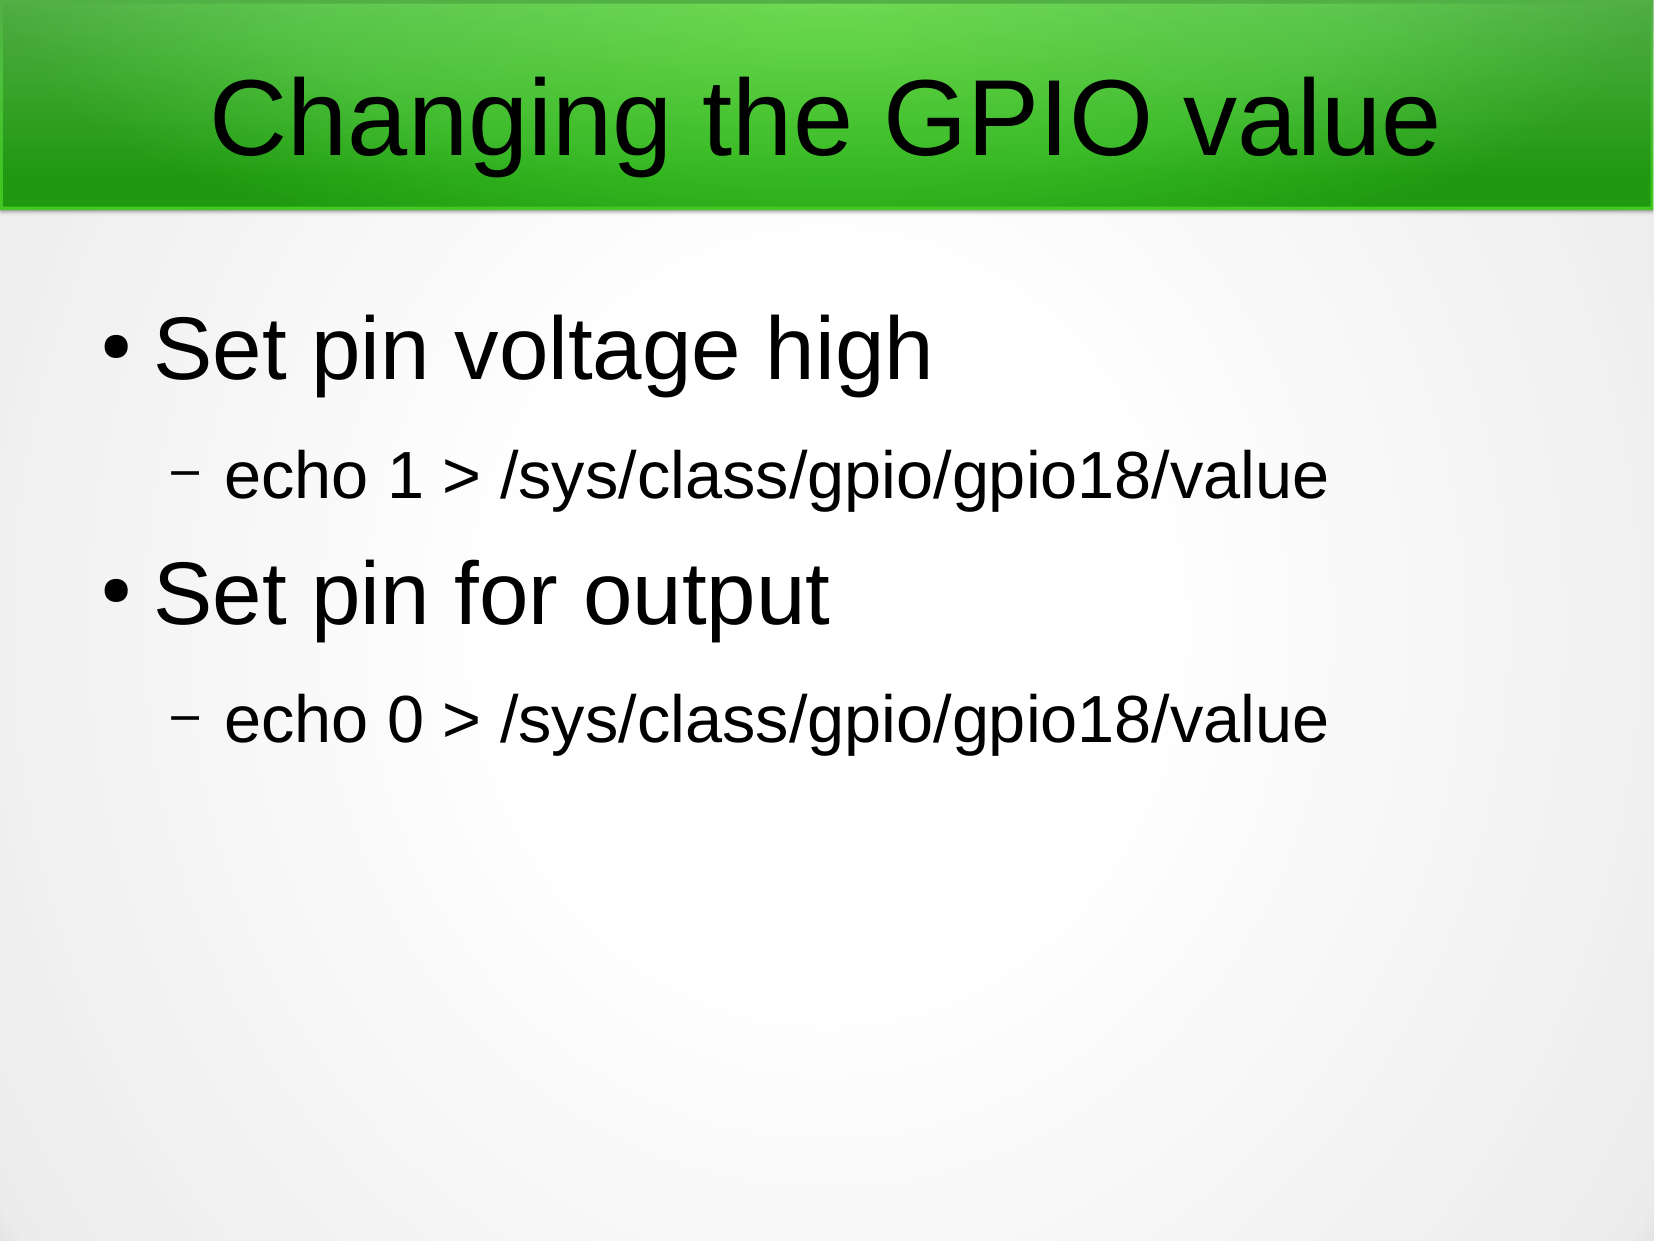

# Changing the GPIO value
Set pin voltage high
echo 1 > /sys/class/gpio/gpio18/value
Set pin for output
echo 0 > /sys/class/gpio/gpio18/value